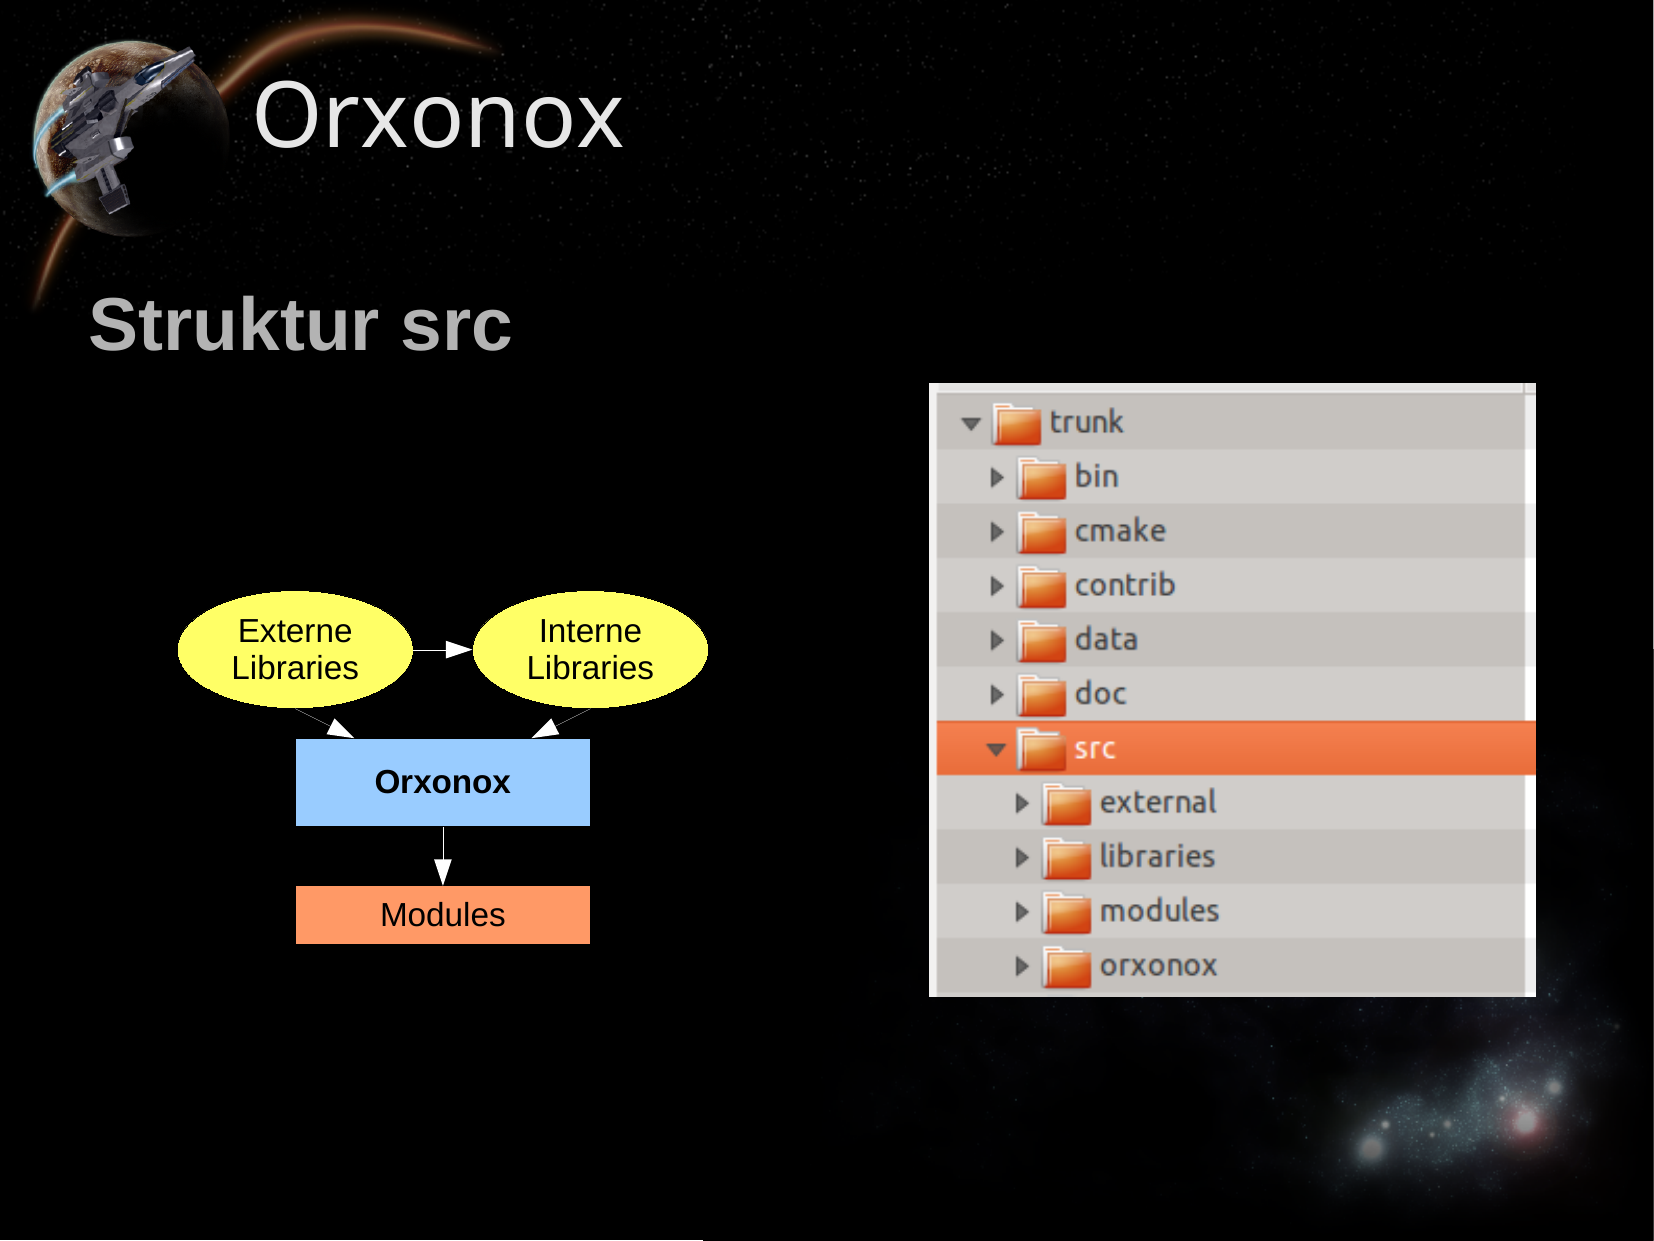

# Struktur src
Externe
Libraries
Interne
Libraries
Orxonox
Modules